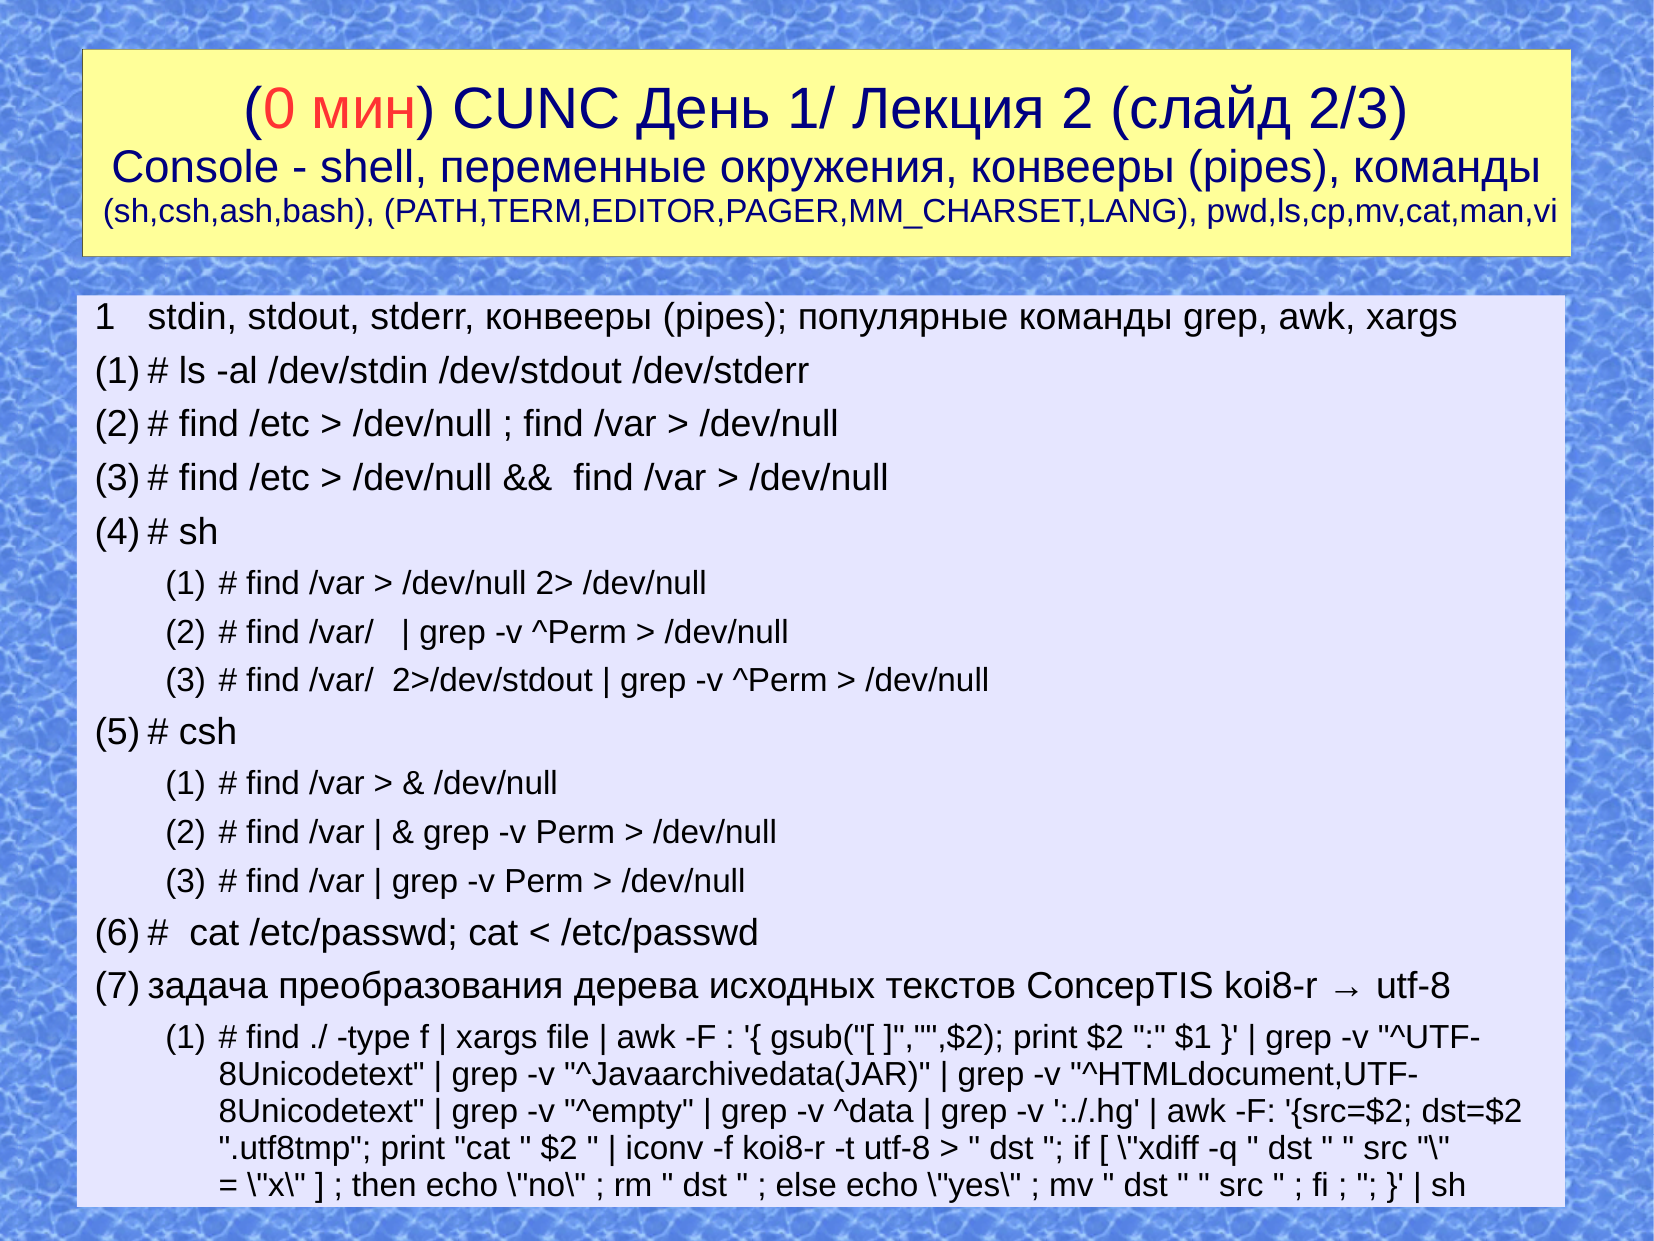

# (0 мин) CUNC День 1/ Лекция 2 (слайд 2/3) Console - shell, переменные окружения, конвееры (pipes), команды (sh,csh,ash,bash), (PATH,TERM,EDITOR,PAGER,MM_CHARSET,LANG), pwd,ls,cp,mv,cat,man,vi
stdin, stdout, stderr, конвееры (pipes); популярные команды grep, awk, xargs
# ls -al /dev/stdin /dev/stdout /dev/stderr
# find /etc > /dev/null ; find /var > /dev/null
# find /etc > /dev/null && find /var > /dev/null
# sh
# find /var > /dev/null 2> /dev/null
# find /var/ | grep -v ^Perm > /dev/null
# find /var/ 2>/dev/stdout | grep -v ^Perm > /dev/null
# csh
# find /var > & /dev/null
# find /var | & grep -v Perm > /dev/null
# find /var | grep -v Perm > /dev/null
# cat /etc/passwd; cat < /etc/passwd
задача преобразования дерева исходных текстов ConcepTIS koi8-r → utf-8
# find ./ -type f | xargs file | awk -F : '{ gsub("[ ]","",$2); print $2 ":" $1 }' | grep -v "^UTF-8Unicodetext" | grep -v "^Javaarchivedata(JAR)" | grep -v "^HTMLdocument,UTF-8Unicodetext" | grep -v "^empty" | grep -v ^data | grep -v ':./.hg' | awk -F: '{src=$2; dst=$2 ".utf8tmp"; print "cat " $2 " | iconv -f koi8-r -t utf-8 > " dst "; if [ \"xdiff -q " dst " " src "\" = \"x\" ] ; then echo \"no\" ; rm " dst " ; else echo \"yes\" ; mv " dst " " src " ; fi ; "; }' | sh